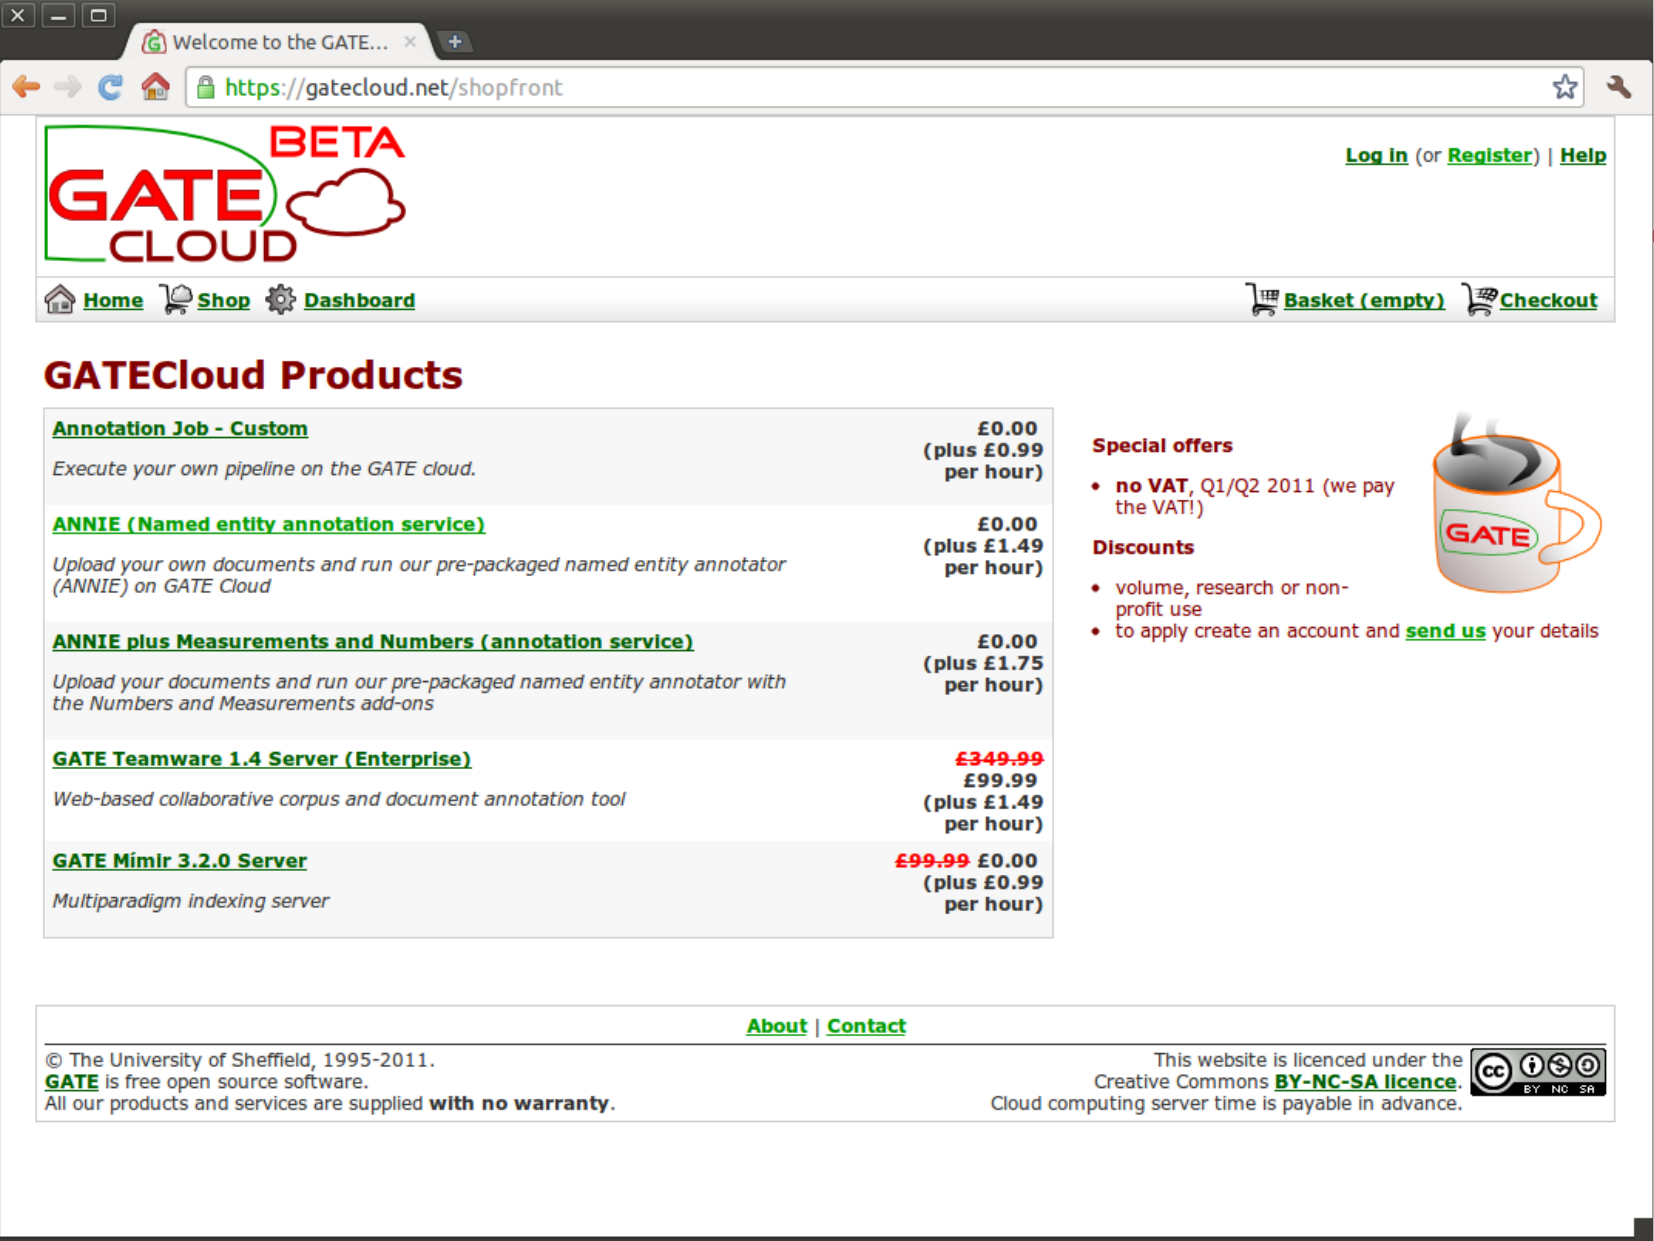

GATE Training Course May 2011, Sheffield
5